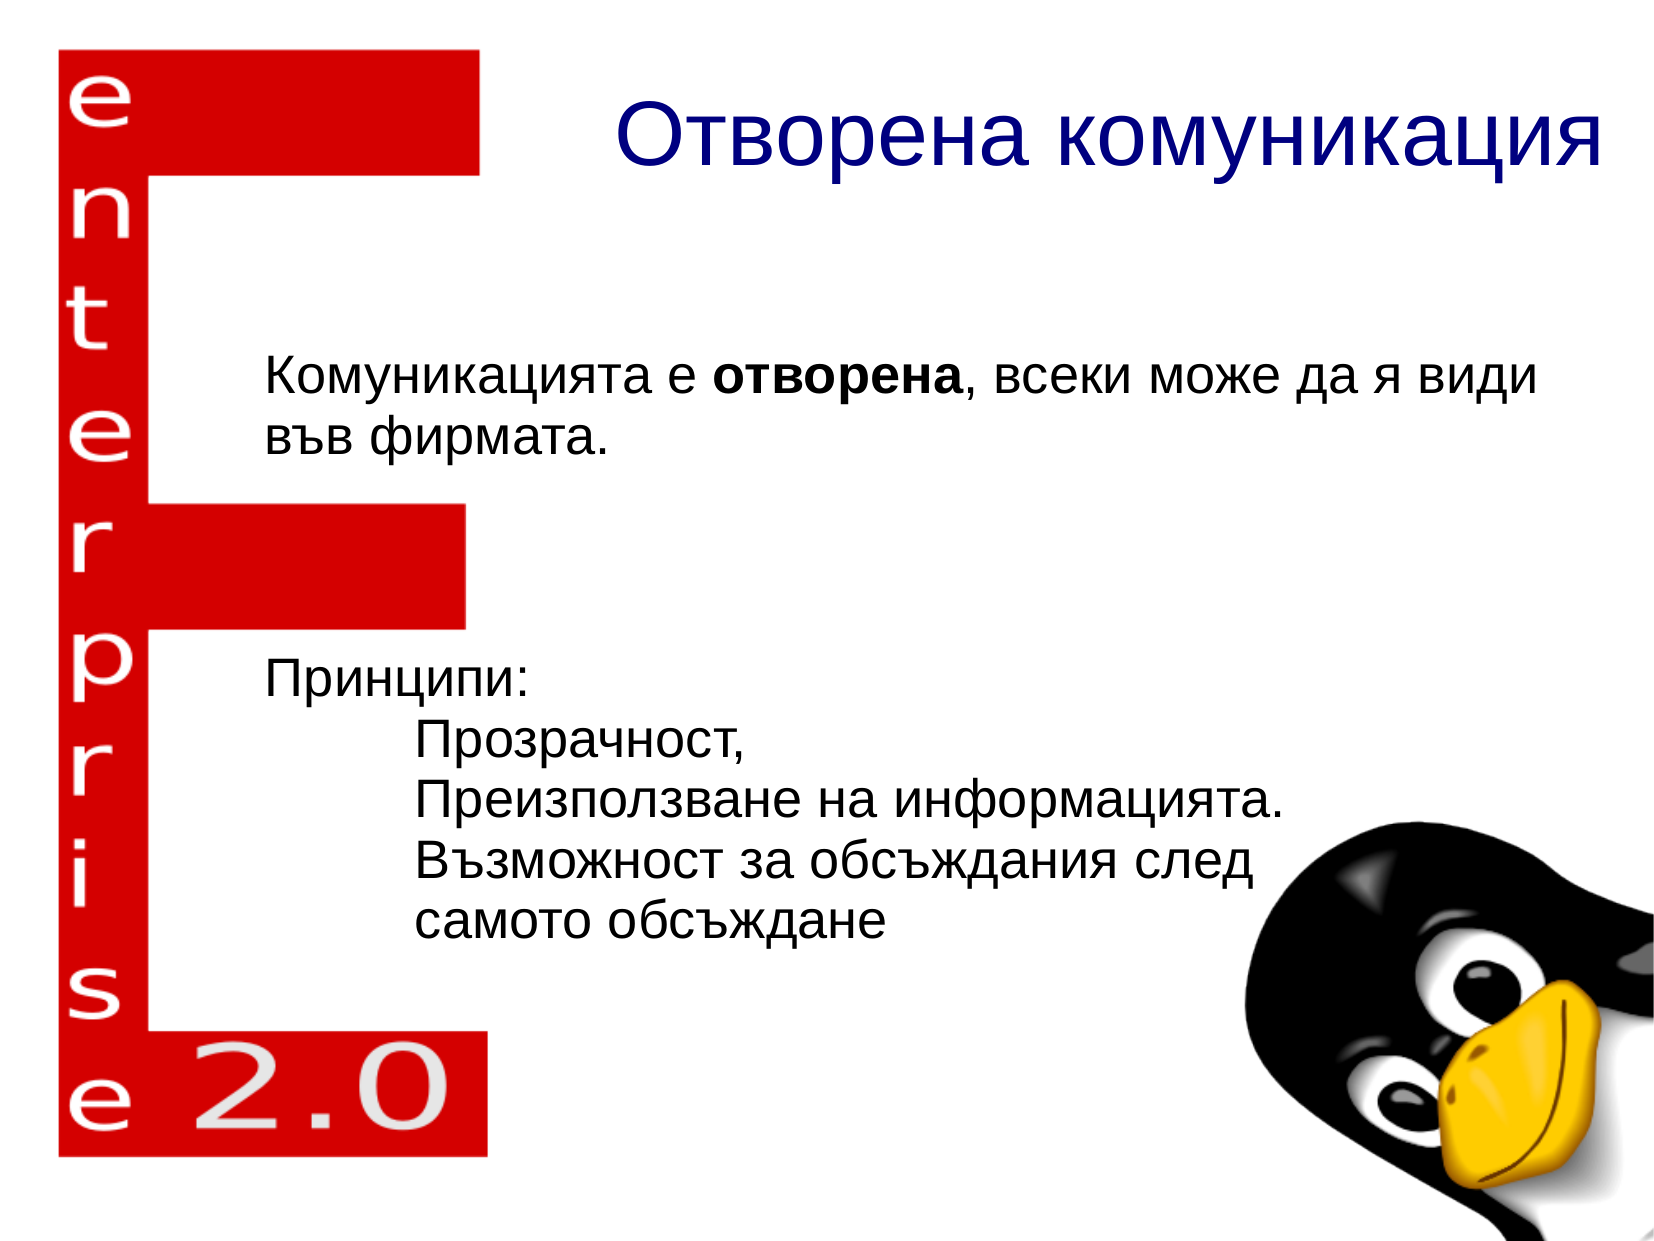

Oтворена комуникация
Комуникацията е отворена, всеки може да я види
във фирмата.
Принципи:
 Прозрачност,
 Преизползване на информацията.
 Възможност за обсъждания след
 самото обсъждане